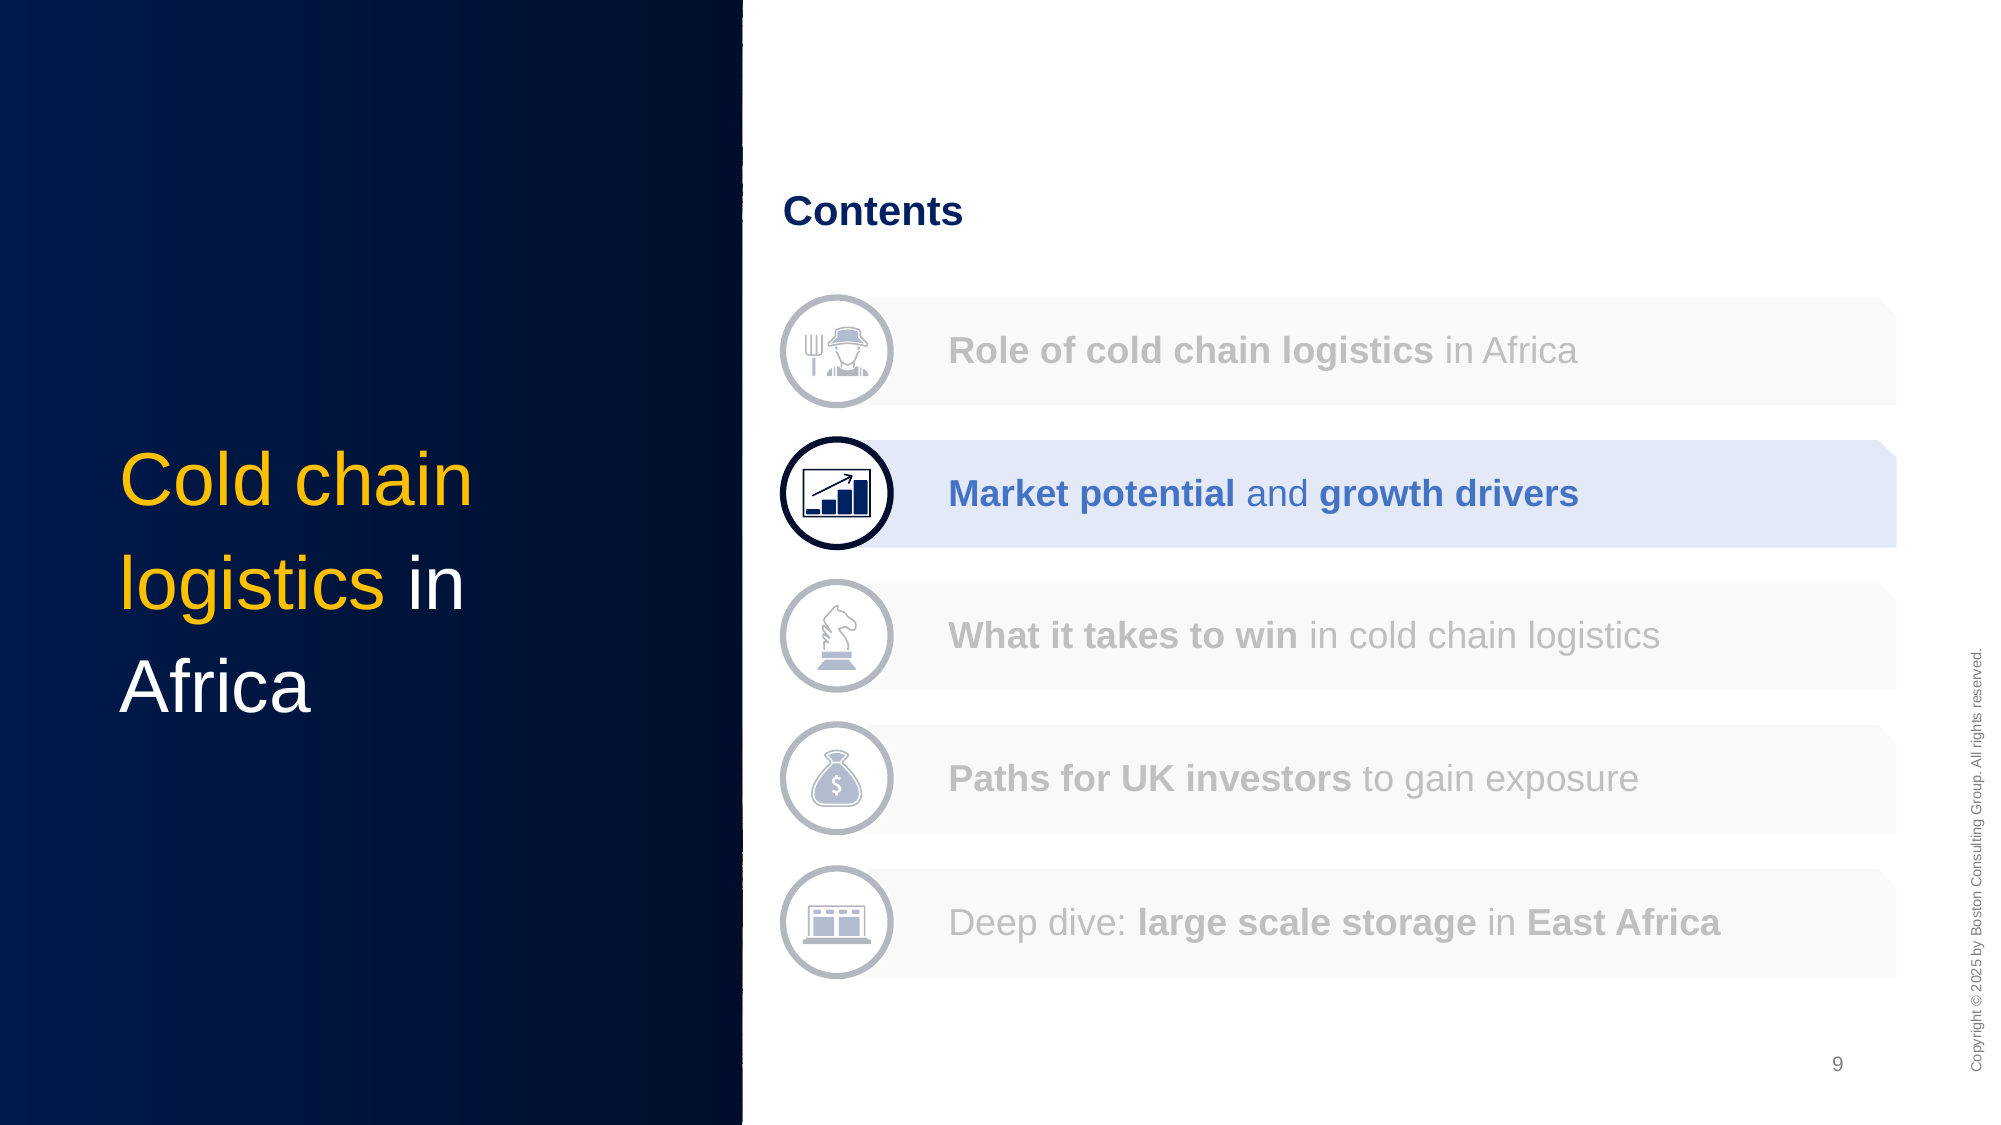

Contents
Role of cold chain logistics in Africa
Cold chain logistics in Africa
Market potential and growth drivers
What it takes to win in cold chain logistics
Paths for UK investors to gain exposure
Deep dive: large scale storage in East Africa